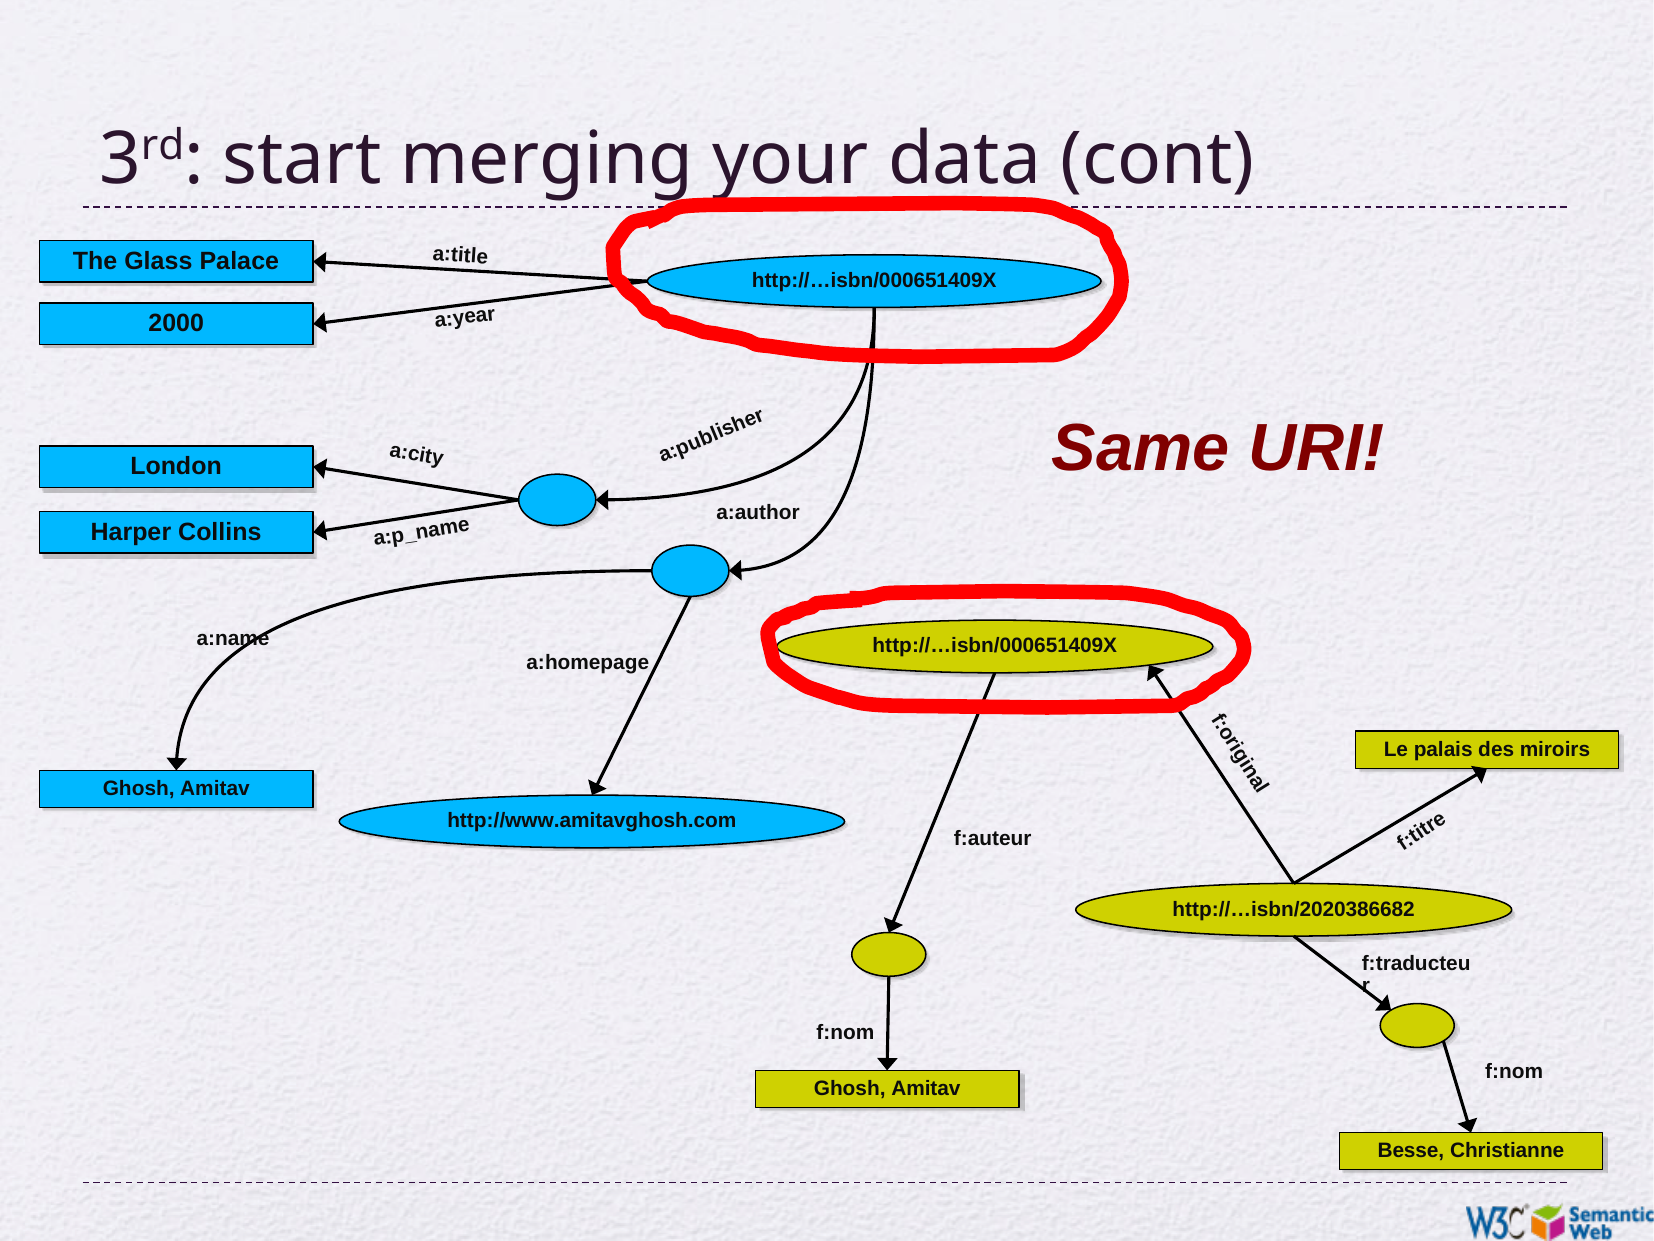

# 3rd: start merging your data (cont)
a:title
The Glass Palace
http://…isbn/000651409X
a:year
2000
Same URI!
a:publisher
a:city
London
a:author
Harper Collins
a:p_name
a:name
http://…isbn/000651409X
a:homepage
Le palais des miroirs
f:original
Ghosh, Amitav
http://www.amitavghosh.com
f:titre
f:auteur
http://…isbn/2020386682
f:traducteur
f:nom
f:nom
Ghosh, Amitav
Besse, Christianne